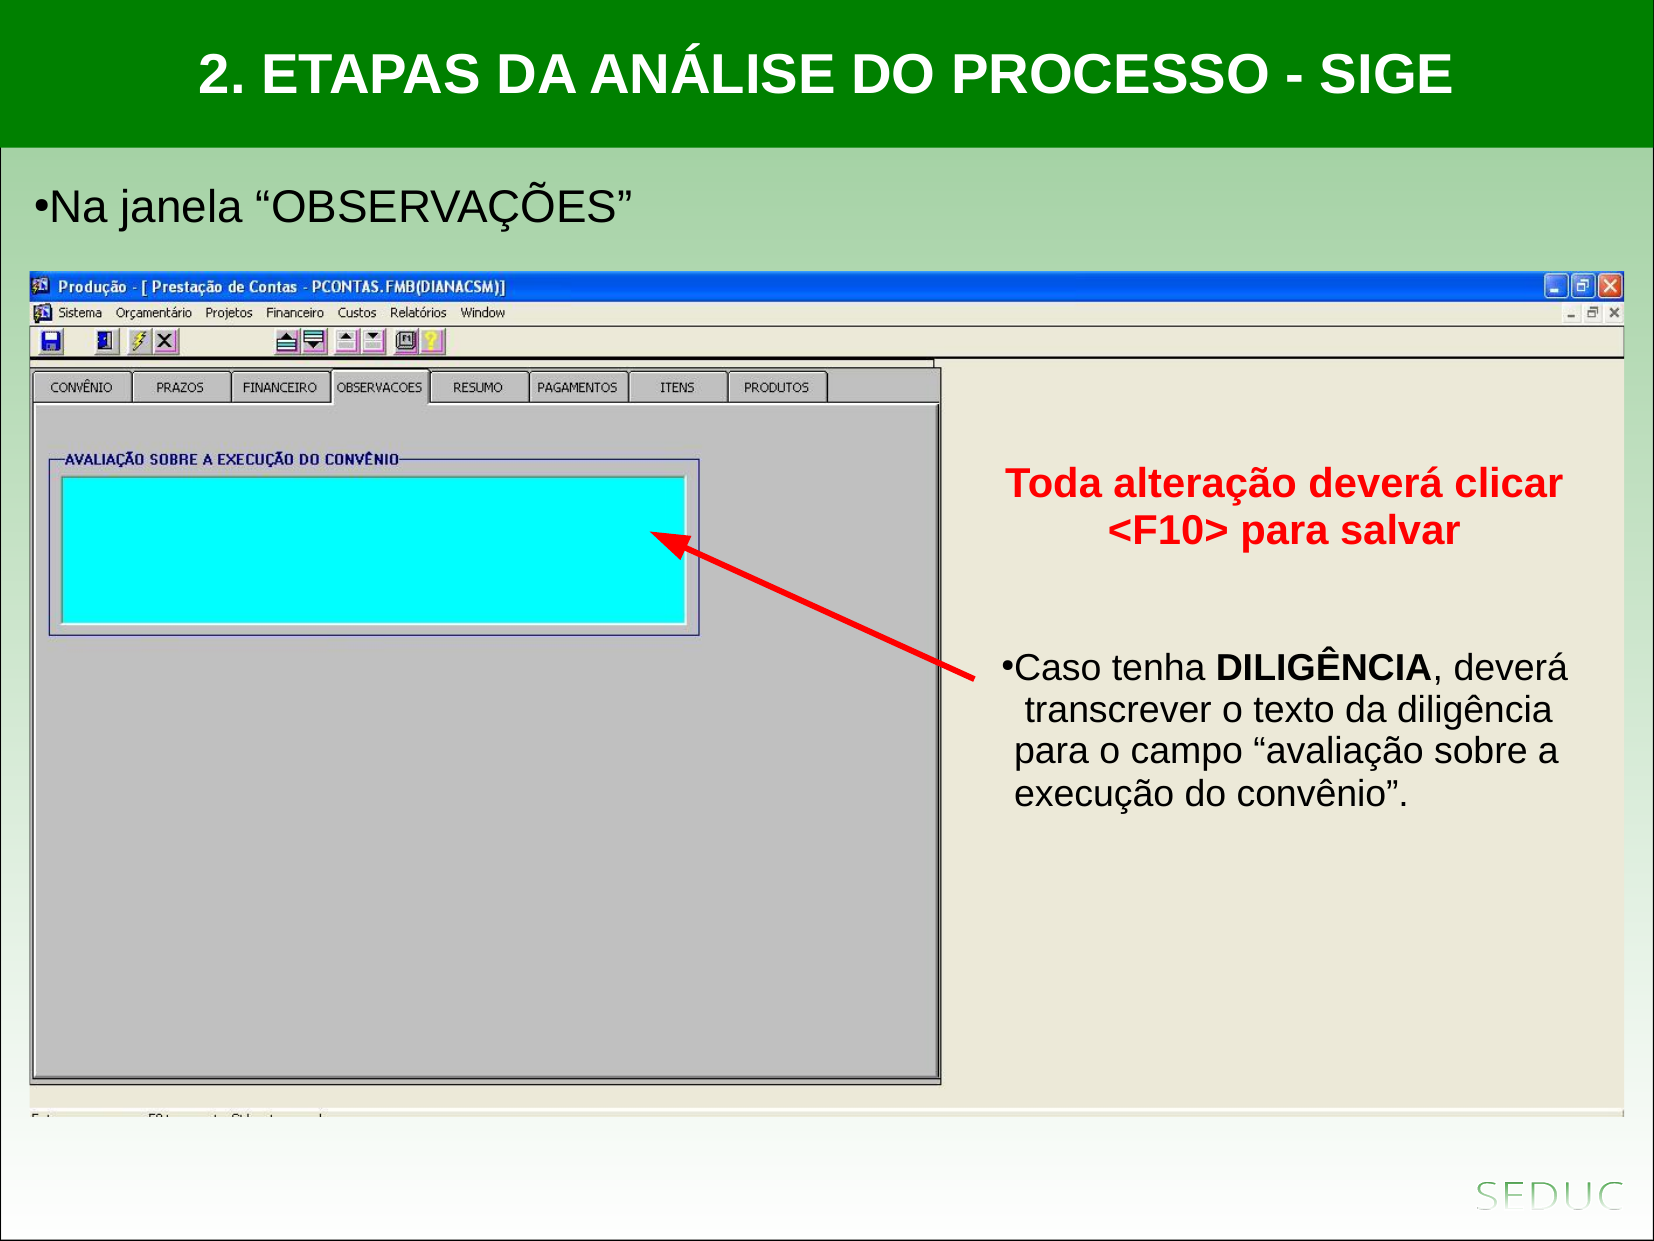

2. ETAPAS DA ANÁLISE DO PROCESSO - SIGE
Na janela “OBSERVAÇÕES”
Toda alteração deverá clicar
<F10> para salvar
Caso tenha DILIGÊNCIA, deverá
 transcrever o texto da diligência
para o campo “avaliação sobre a
execução do convênio”.
SEDUC